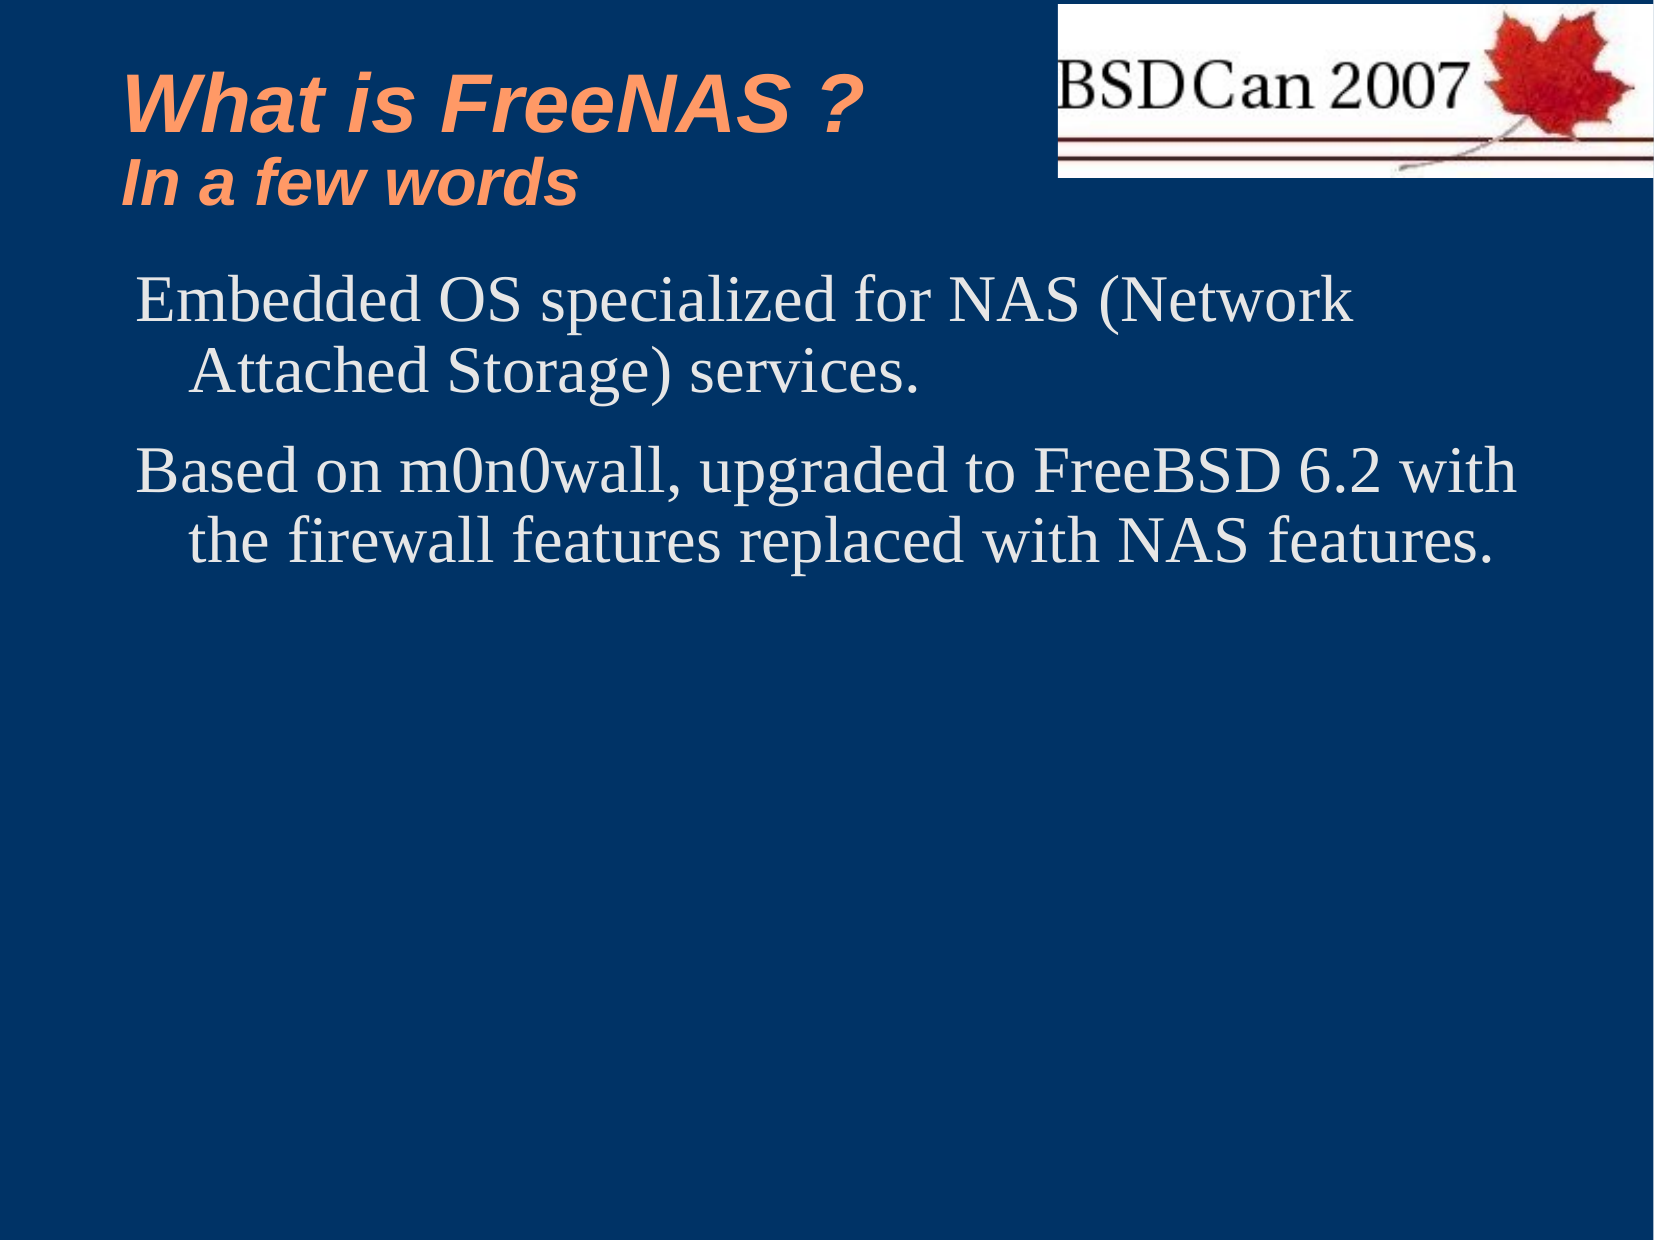

# What is FreeNAS ? In a few words
Embedded OS specialized for NAS (Network Attached Storage) services.
Based on m0n0wall, upgraded to FreeBSD 6.2 with the firewall features replaced with NAS features.